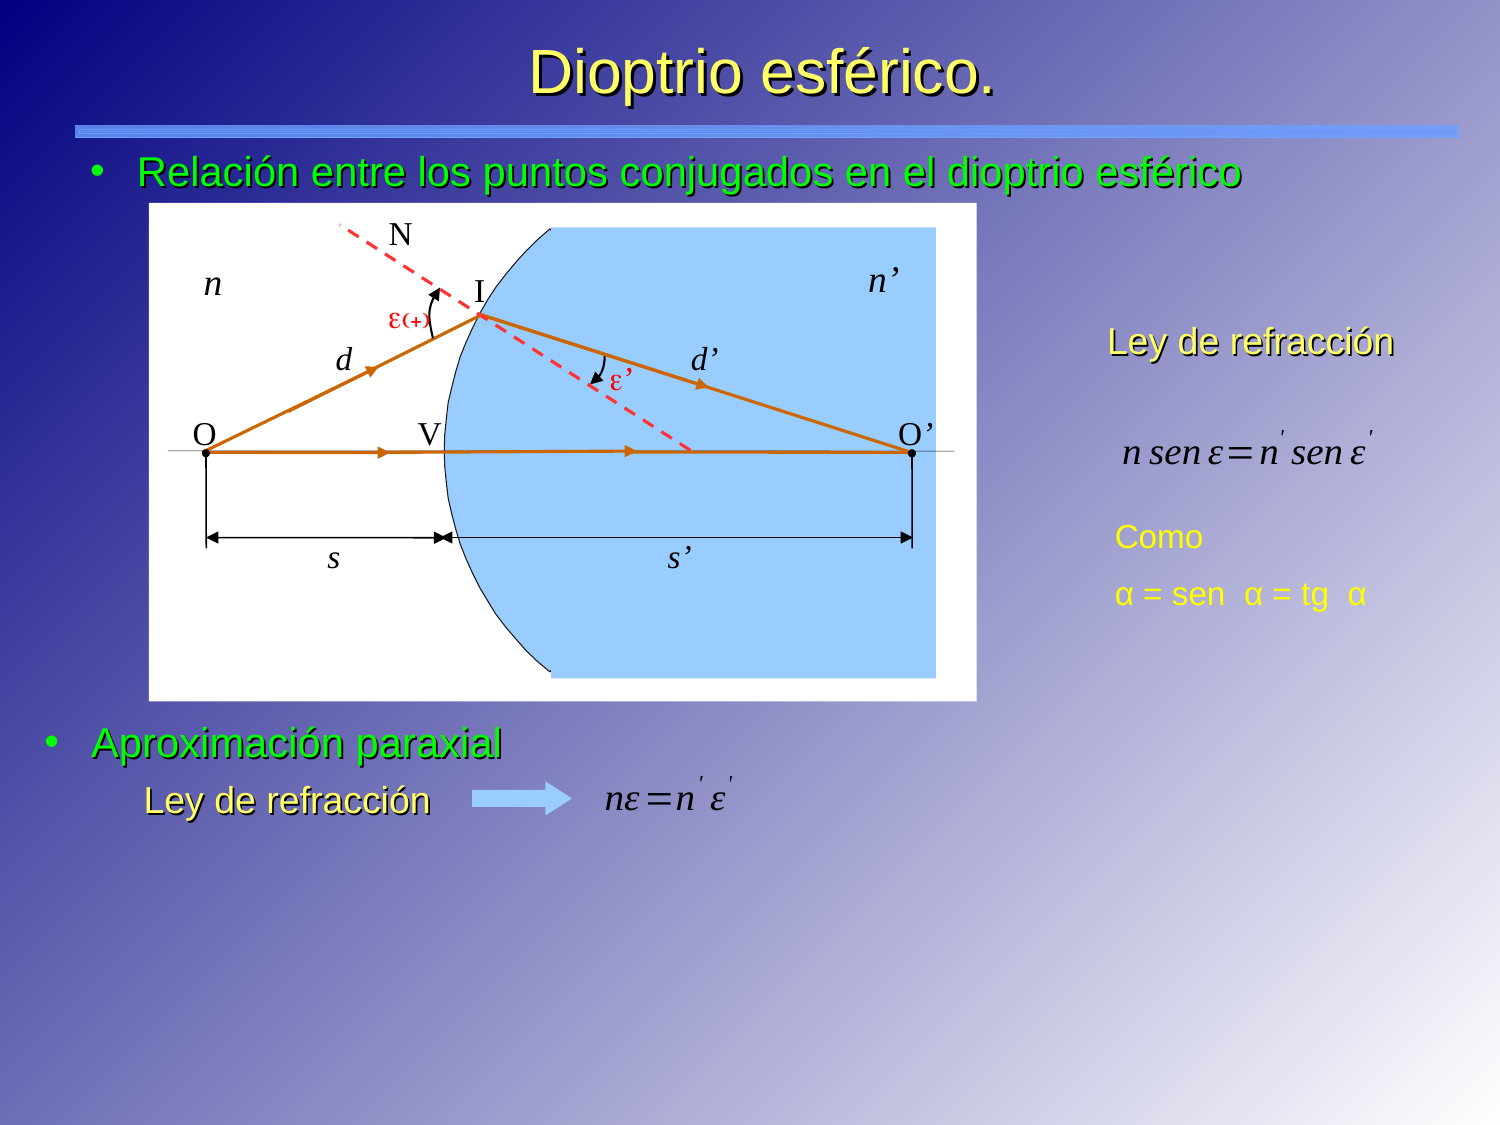

Dioptrio esférico.
Relación entre los puntos conjugados en el dioptrio esférico
n’
n
N
(+)
I
d
Ley de refracción
d’
O’
’
O
V
s
s’
Como
α = sen α = tg α
Aproximación paraxial
Ley de refracción